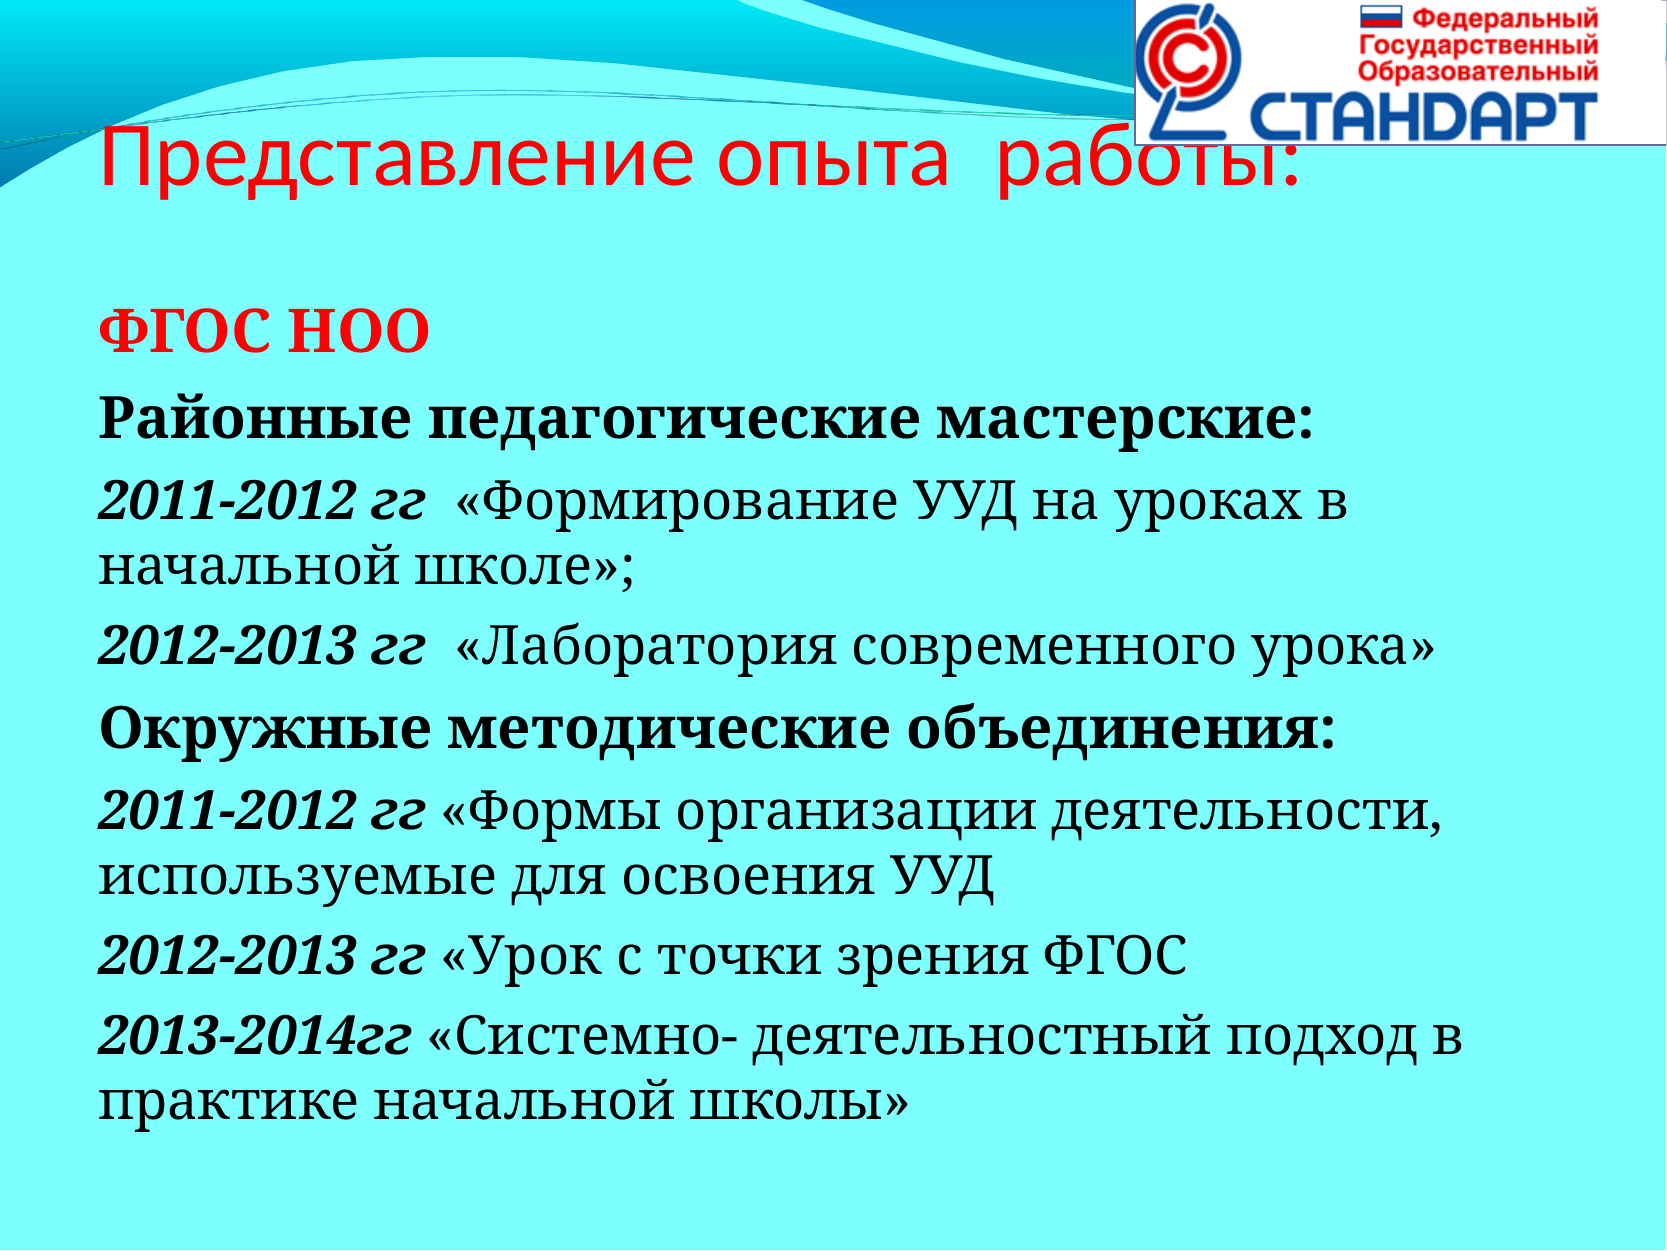

# Представление опыта работы:
ФГОС НОО
Районные педагогические мастерские:
2011-2012 гг «Формирование УУД на уроках в начальной школе»;
2012-2013 гг «Лаборатория современного урока»
Окружные методические объединения:
2011-2012 гг «Формы организации деятельности, используемые для освоения УУД
2012-2013 гг «Урок с точки зрения ФГОС
2013-2014гг «Системно- деятельностный подход в практике начальной школы»